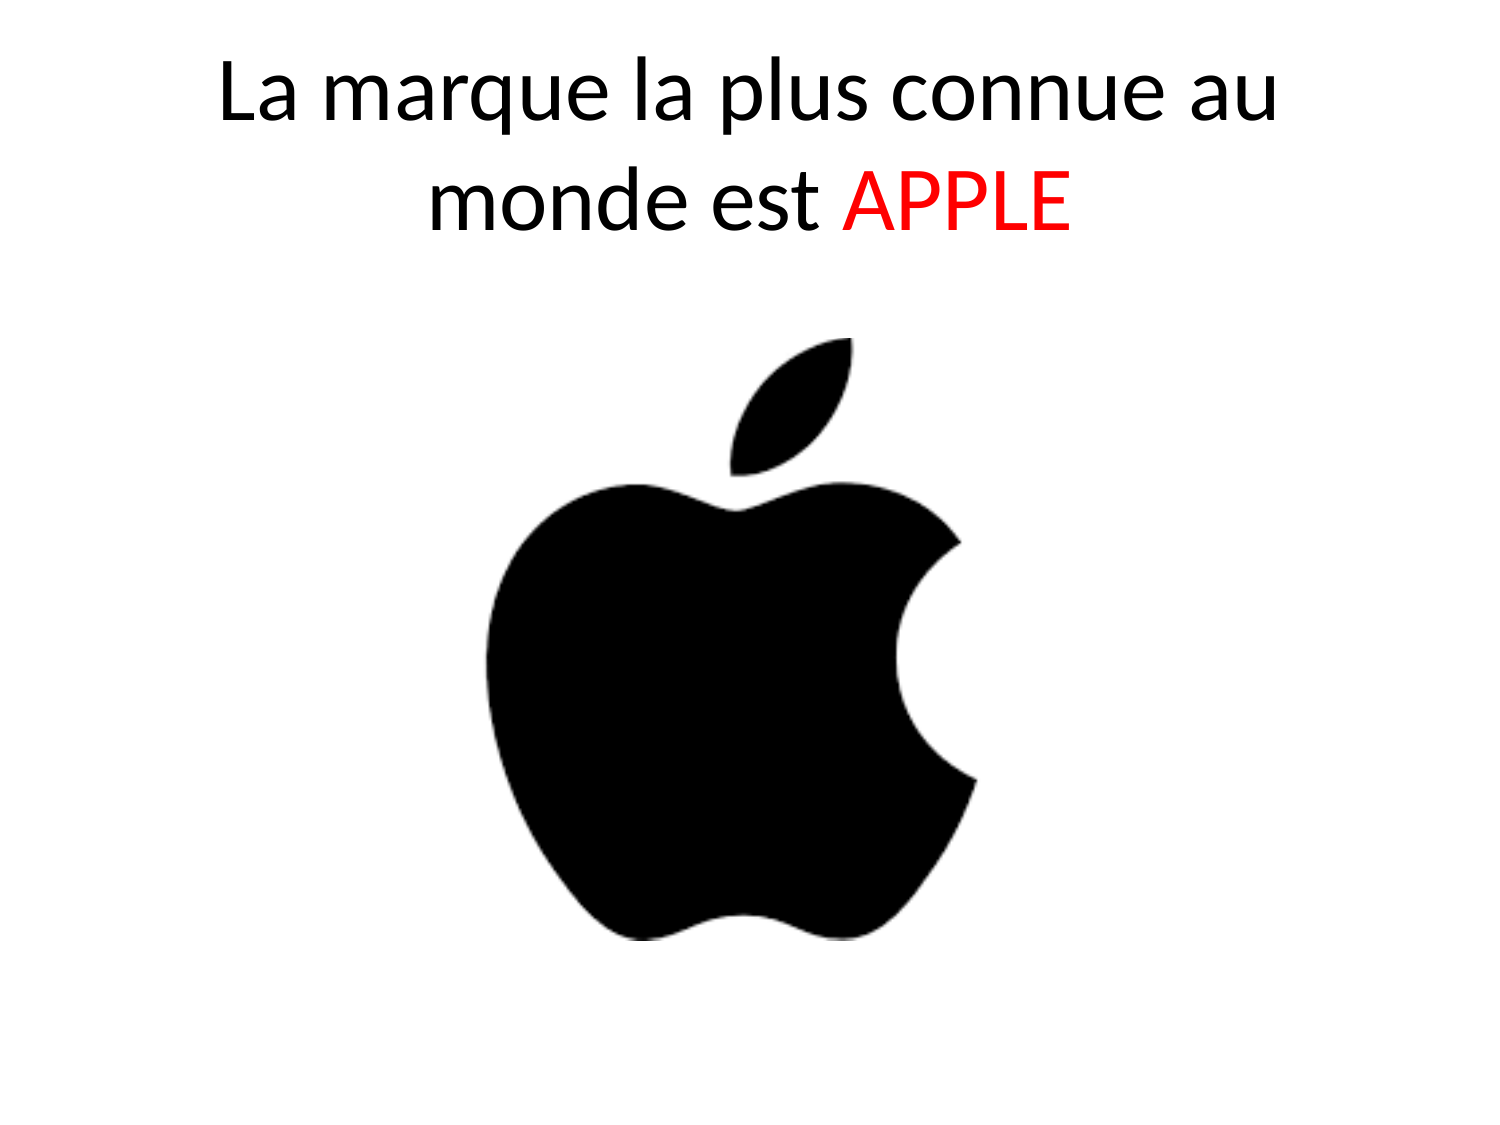

# La marque la plus connue au monde est APPLE